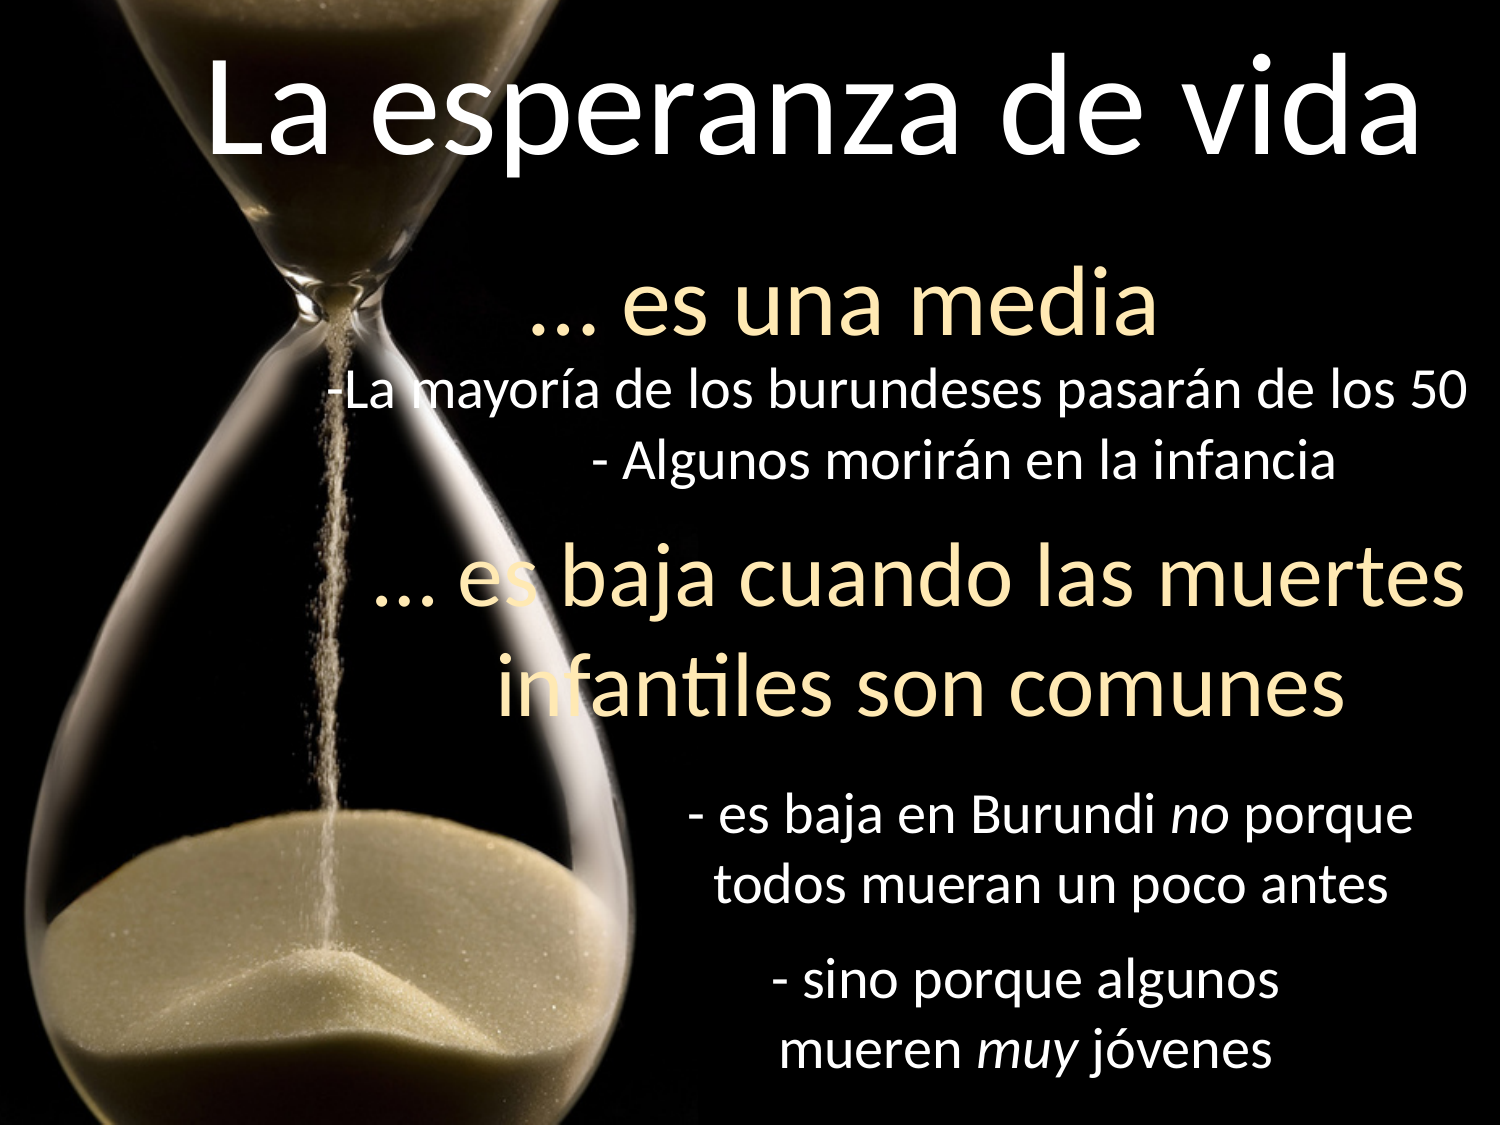

La esperanza de vida
… es una media
-La mayoría de los burundeses pasarán de los 50
- Algunos morirán en la infancia
… es baja cuando las muertes infantiles son comunes
- es baja en Burundi no porque todos mueran un poco antes
- sino porque algunos mueren muy jóvenes